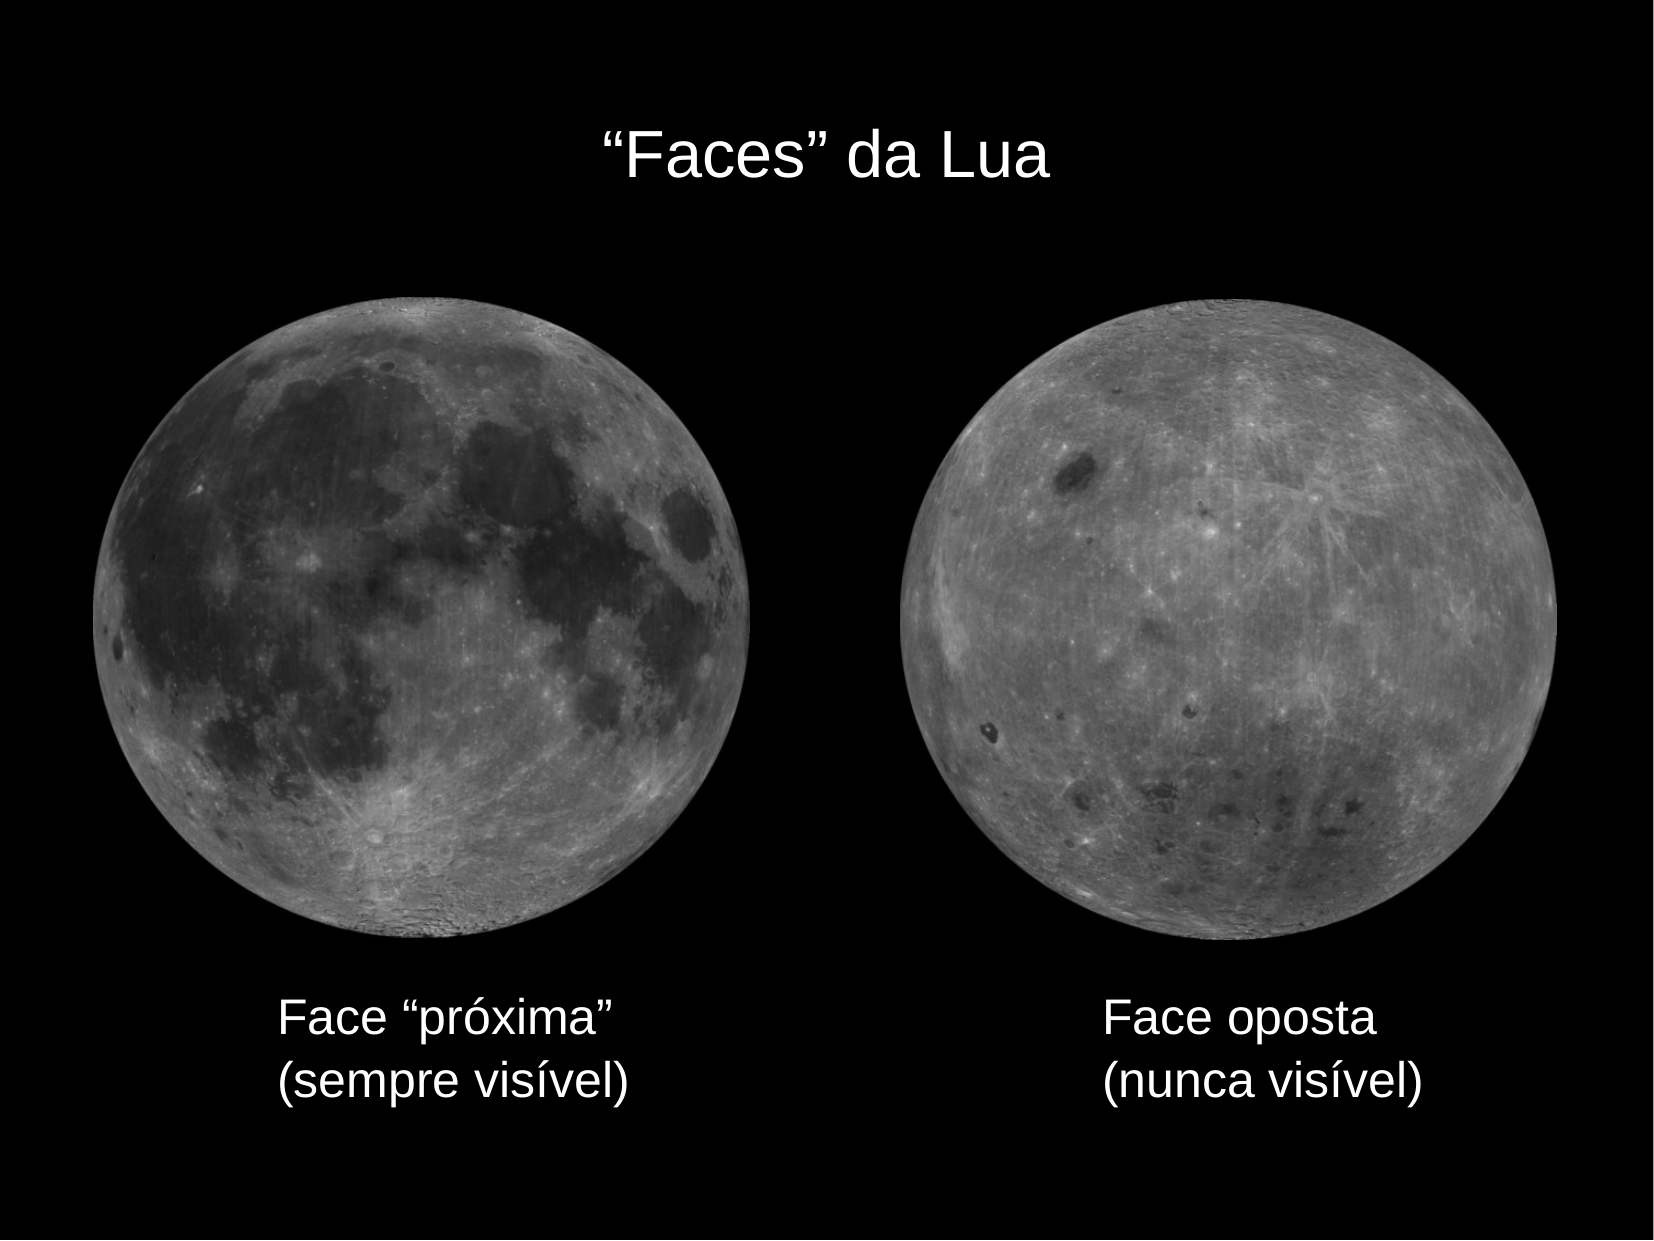

# “Faces” da Lua
Face “próxima”
(sempre visível)
Face oposta
(nunca visível)